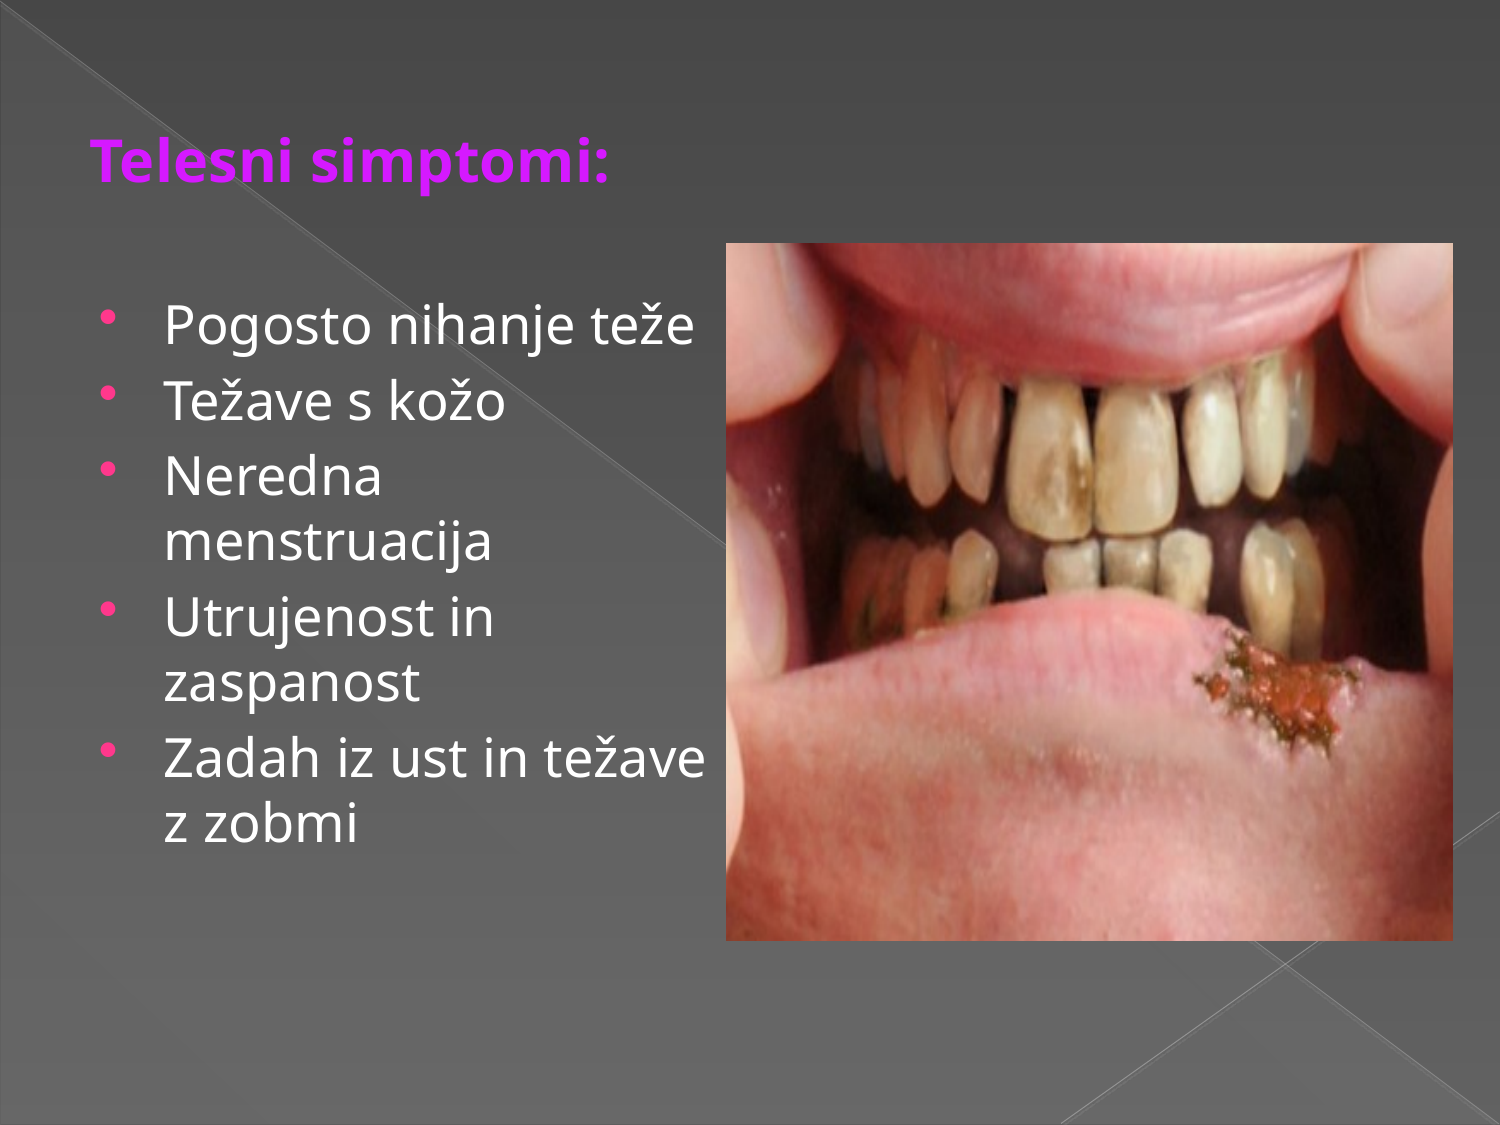

# Telesni simptomi:
Pogosto nihanje teže
Težave s kožo
Neredna menstruacija
Utrujenost in zaspanost
Zadah iz ust in težave z zobmi